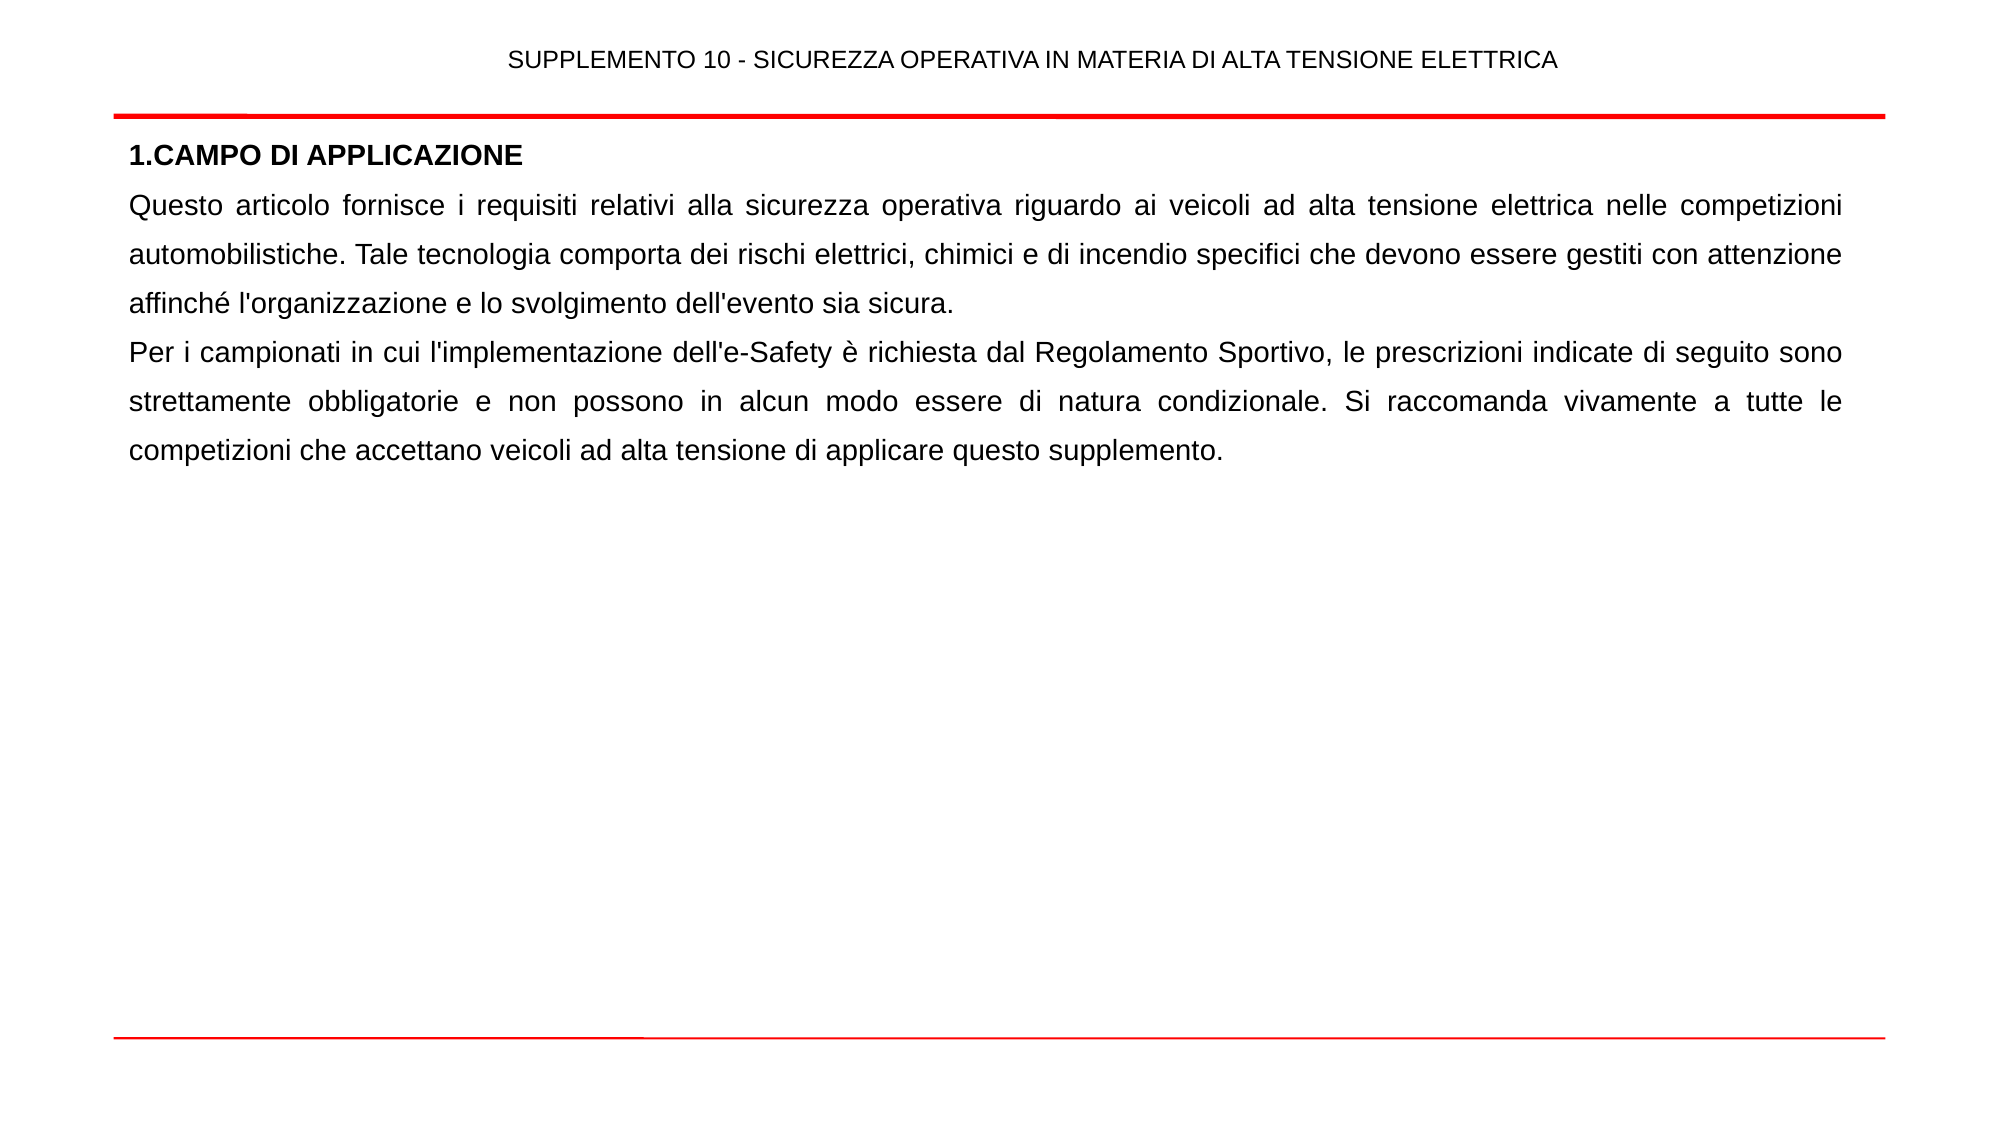

SUPPLEMENTO 10 - SICUREZZA OPERATIVA IN MATERIA DI ALTA TENSIONE ELETTRICA
1.CAMPO DI APPLICAZIONE
Questo articolo fornisce i requisiti relativi alla sicurezza operativa riguardo ai veicoli ad alta tensione elettrica nelle competizioni automobilistiche. Tale tecnologia comporta dei rischi elettrici, chimici e di incendio specifici che devono essere gestiti con attenzione affinché l'organizzazione e lo svolgimento dell'evento sia sicura.
Per i campionati in cui l'implementazione dell'e-Safety è richiesta dal Regolamento Sportivo, le prescrizioni indicate di seguito sono strettamente obbligatorie e non possono in alcun modo essere di natura condizionale. Si raccomanda vivamente a tutte le competizioni che accettano veicoli ad alta tensione di applicare questo supplemento.